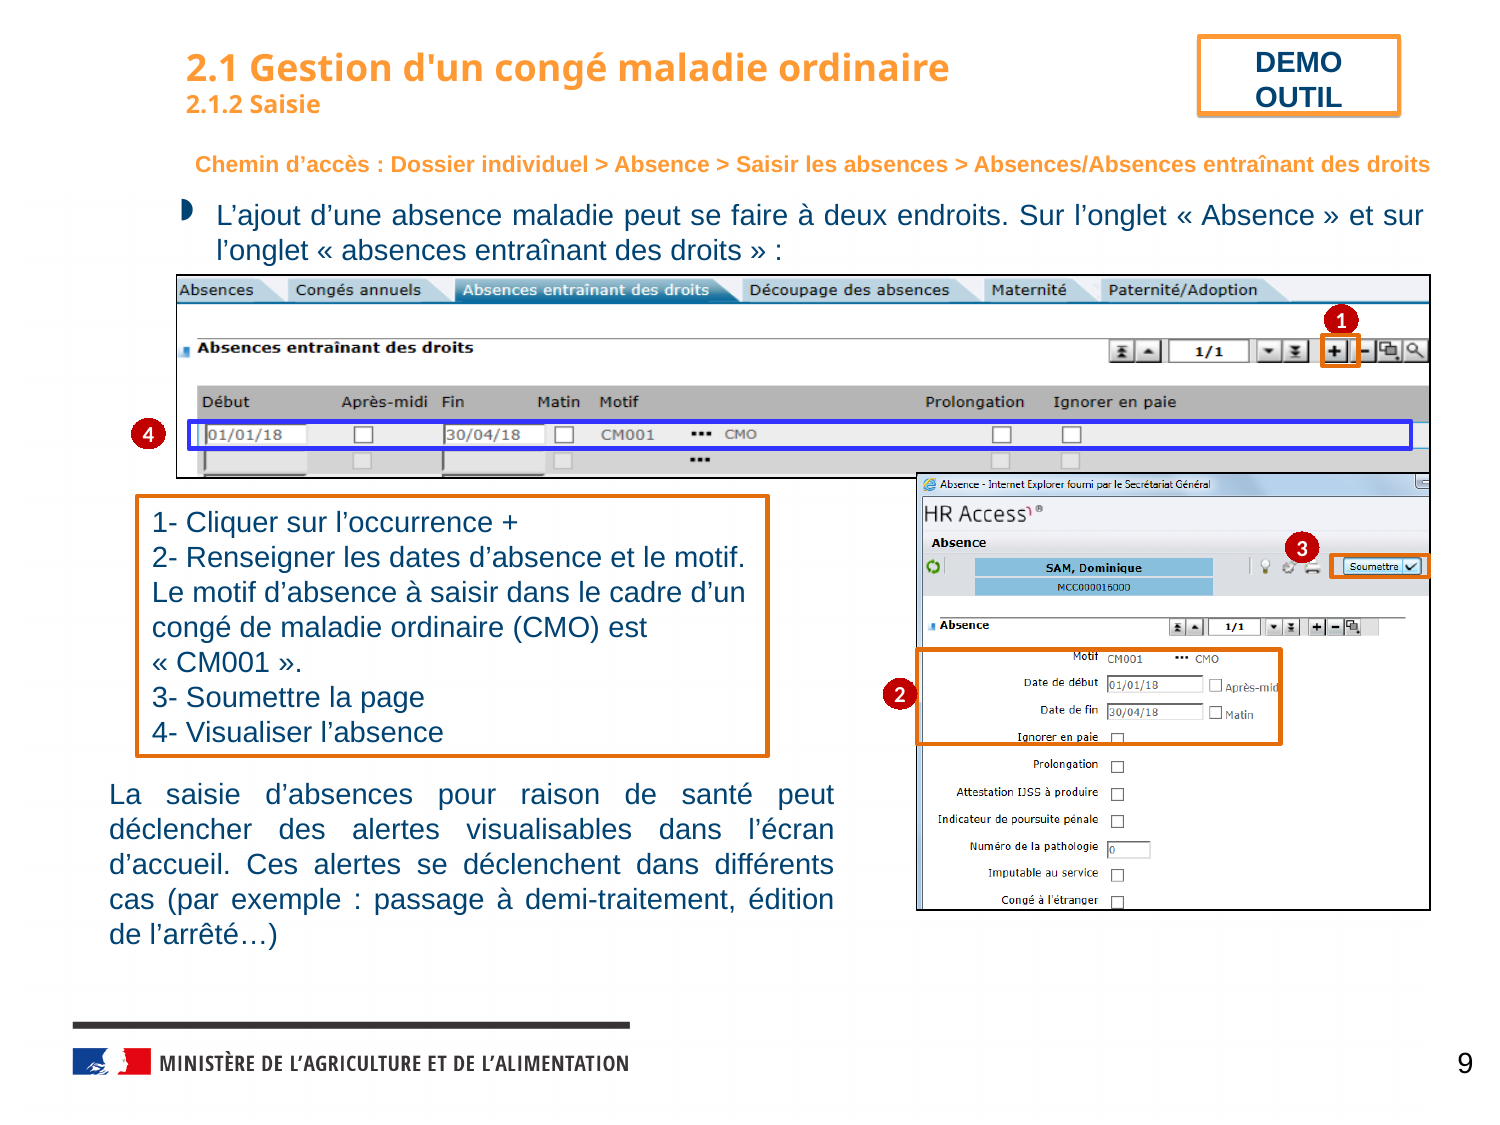

2.1 Gestion d'un congé maladie ordinaire
2.1.2 Saisie
DEMO OUTIL
Chemin d’accès : Dossier individuel > Absence > Saisir les absences > Absences/Absences entraînant des droits
L’ajout d’une absence maladie peut se faire à deux endroits. Sur l’onglet « Absence » et sur l’onglet « absences entraînant des droits » :
1
4
1- Cliquer sur l’occurrence +
2- Renseigner les dates d’absence et le motif. Le motif d’absence à saisir dans le cadre d’un congé de maladie ordinaire (CMO) est « CM001 ».
3- Soumettre la page
4- Visualiser l’absence
3
2
La saisie d’absences pour raison de santé peut déclencher des alertes visualisables dans l’écran d’accueil. Ces alertes se déclenchent dans différents cas (par exemple : passage à demi-traitement, édition de l’arrêté…)